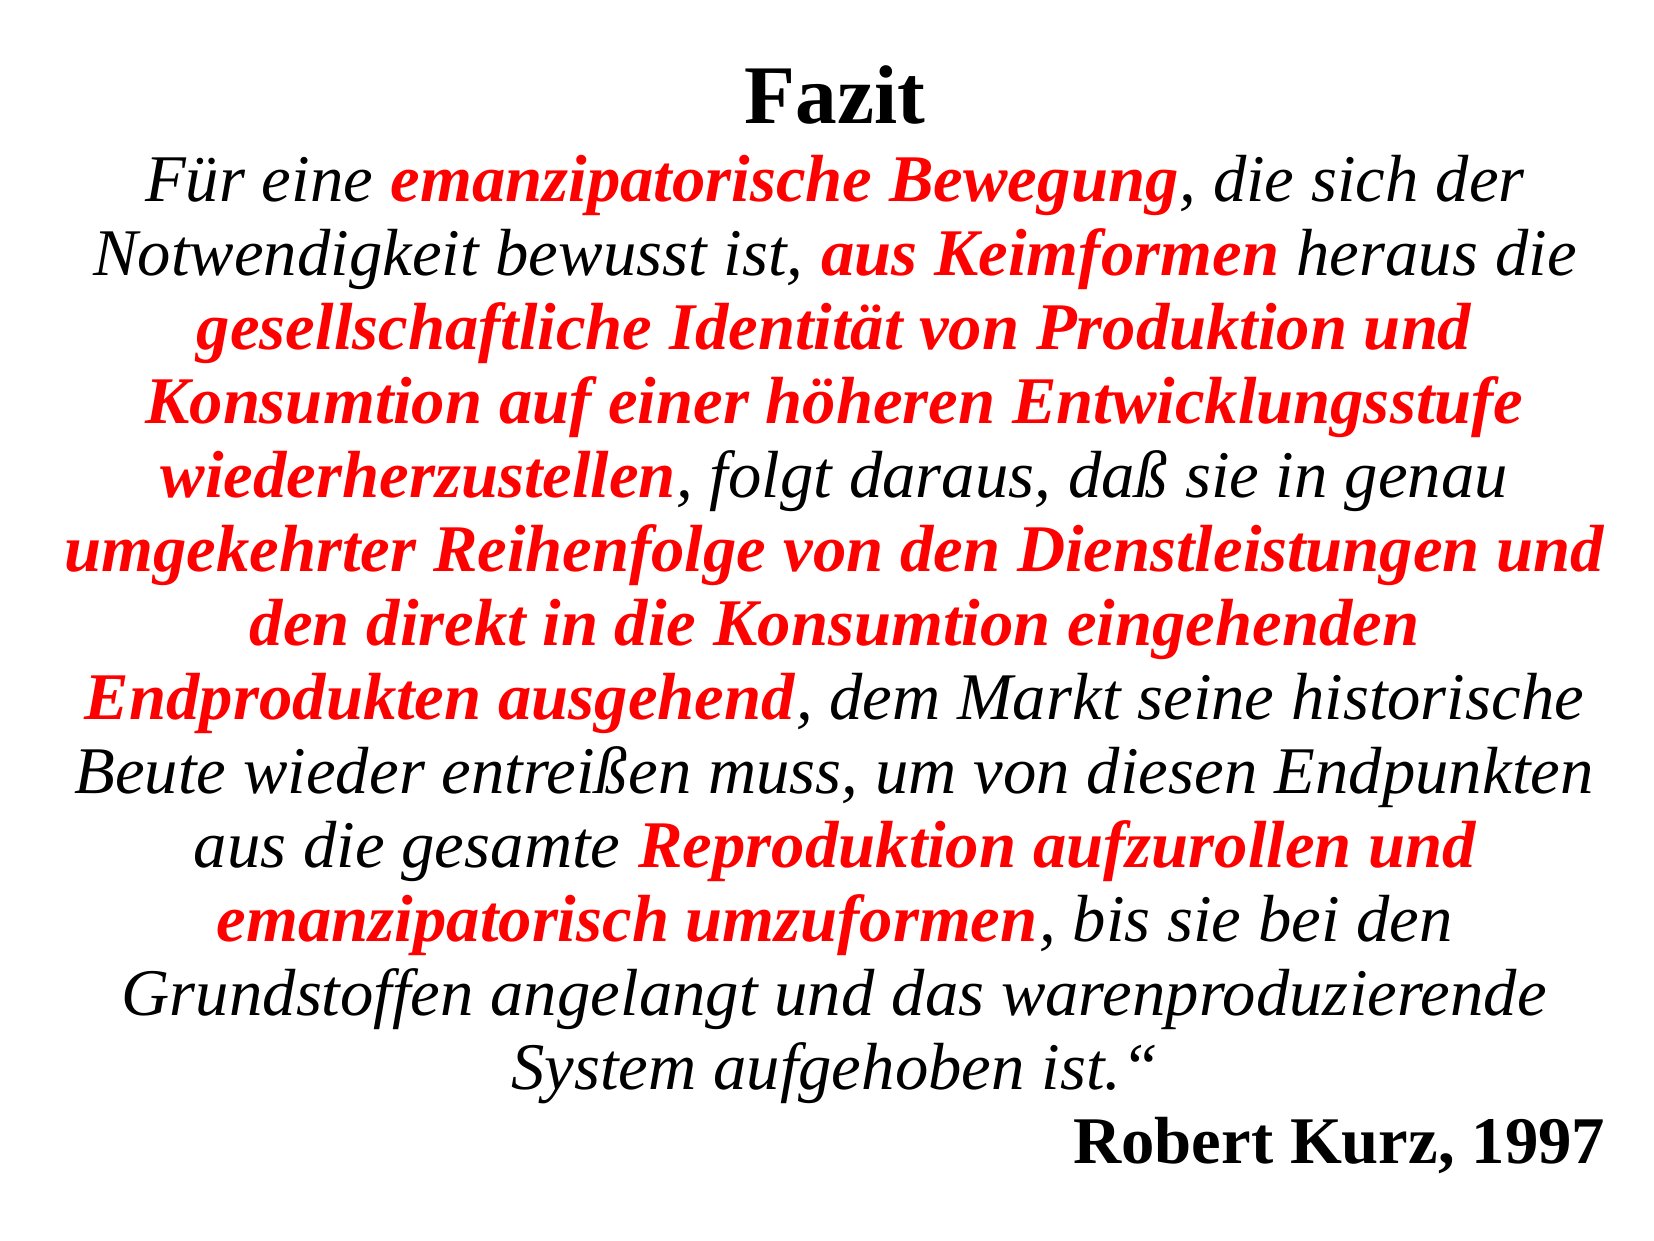

Fazit
Für eine emanzipatorische Bewegung, die sich der Notwendigkeit bewusst ist, aus Keimformen heraus die gesellschaftliche Identität von Produktion und Konsumtion auf einer höheren Entwicklungsstufe wiederherzustellen, folgt daraus, daß sie in genau umgekehrter Reihenfolge von den Dienstleistungen und den direkt in die Konsumtion eingehenden Endprodukten ausgehend, dem Markt seine historische Beute wieder entreißen muss, um von diesen Endpunkten aus die gesamte Reproduktion aufzurollen und emanzipatorisch umzuformen, bis sie bei den Grundstoffen angelangt und das warenproduzierende System aufgehoben ist.“
Robert Kurz, 1997